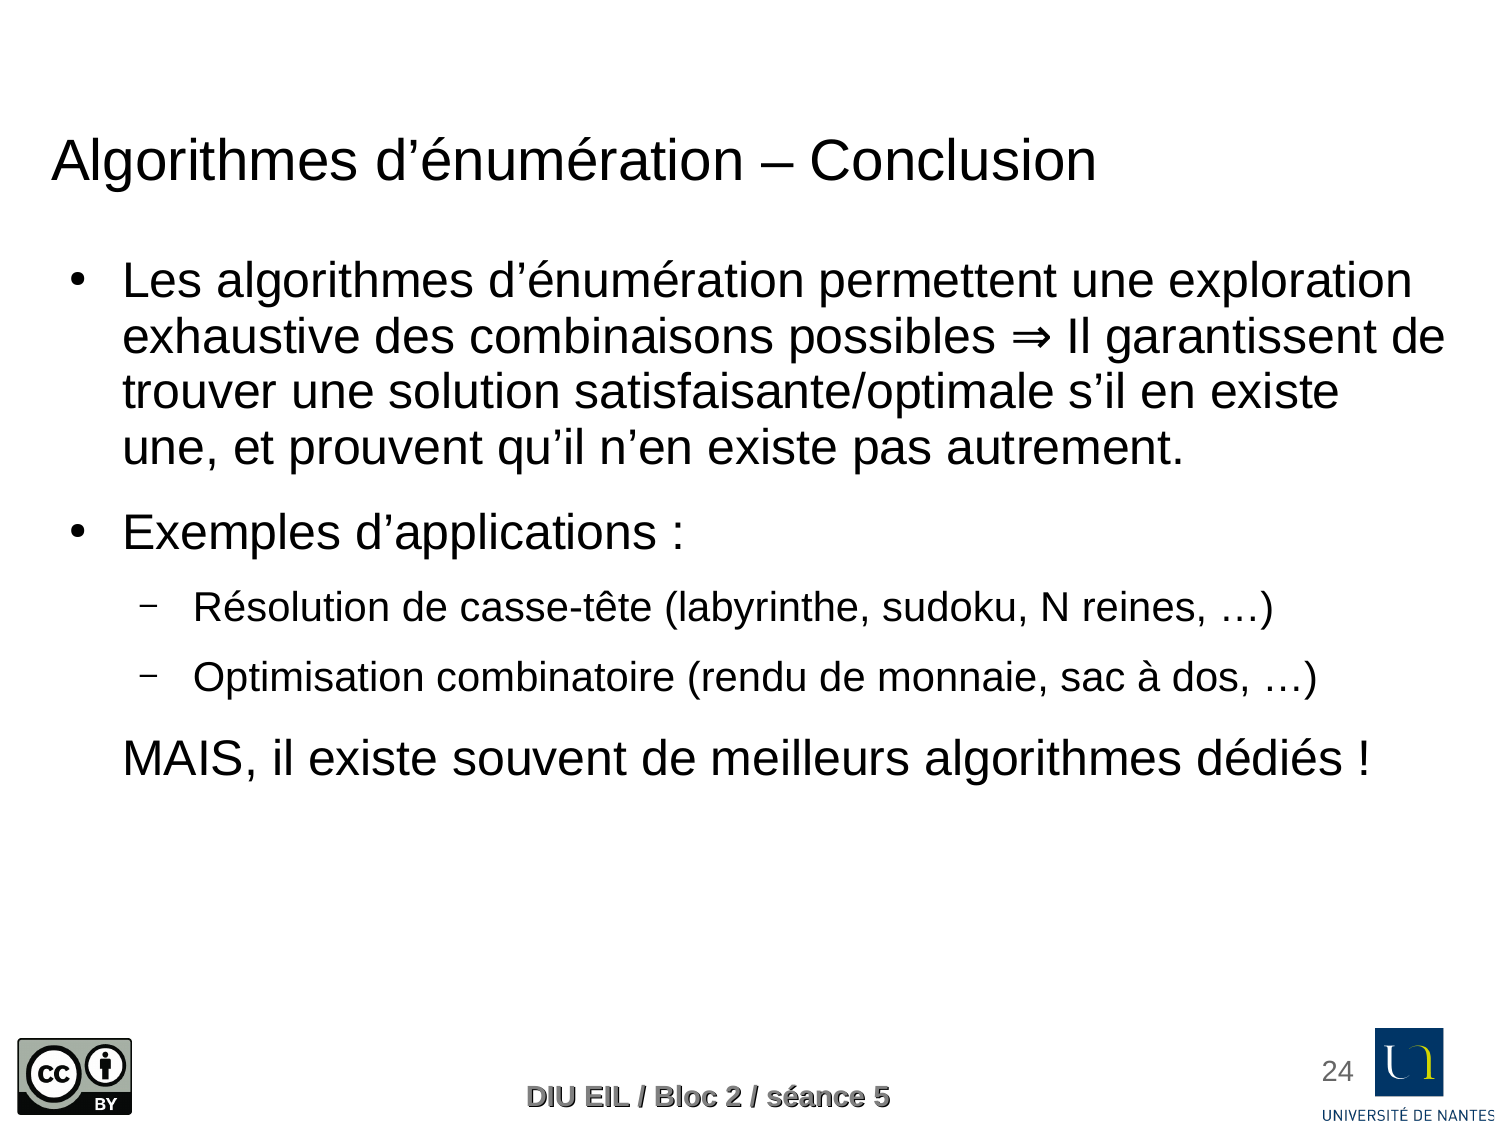

# Algorithmes d’énumération – Conclusion
Les algorithmes d’énumération permettent une exploration exhaustive des combinaisons possibles ⇒ Il garantissent de trouver une solution satisfaisante/optimale s’il en existe une, et prouvent qu’il n’en existe pas autrement.
Exemples d’applications :
Résolution de casse-tête (labyrinthe, sudoku, N reines, …)
Optimisation combinatoire (rendu de monnaie, sac à dos, …)
MAIS, il existe souvent de meilleurs algorithmes dédiés !
24